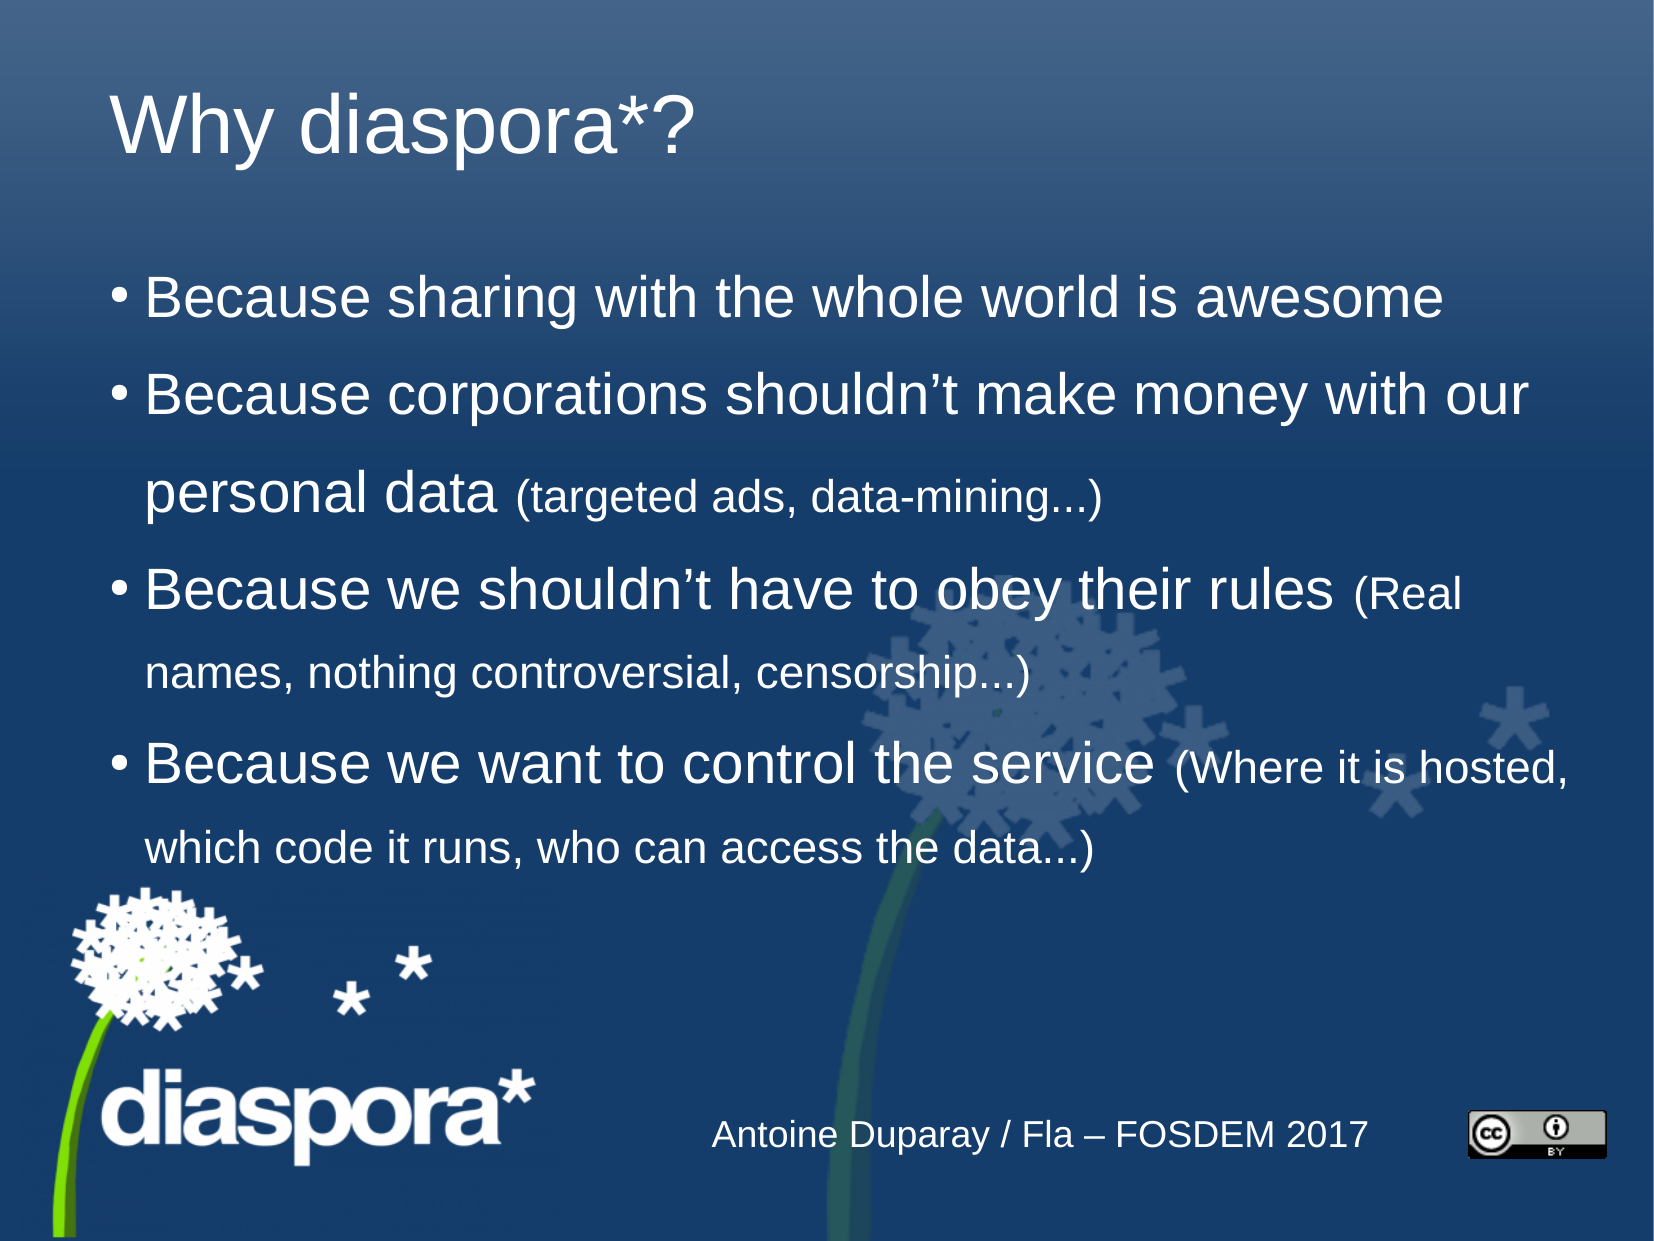

Why diaspora*?
Because sharing with the whole world is awesome
Because corporations shouldn’t make money with our personal data (targeted ads, data-mining...)
Because we shouldn’t have to obey their rules (Real names, nothing controversial, censorship...)
Because we want to control the service (Where it is hosted, which code it runs, who can access the data...)
Antoine Duparay / Fla – FOSDEM 2017